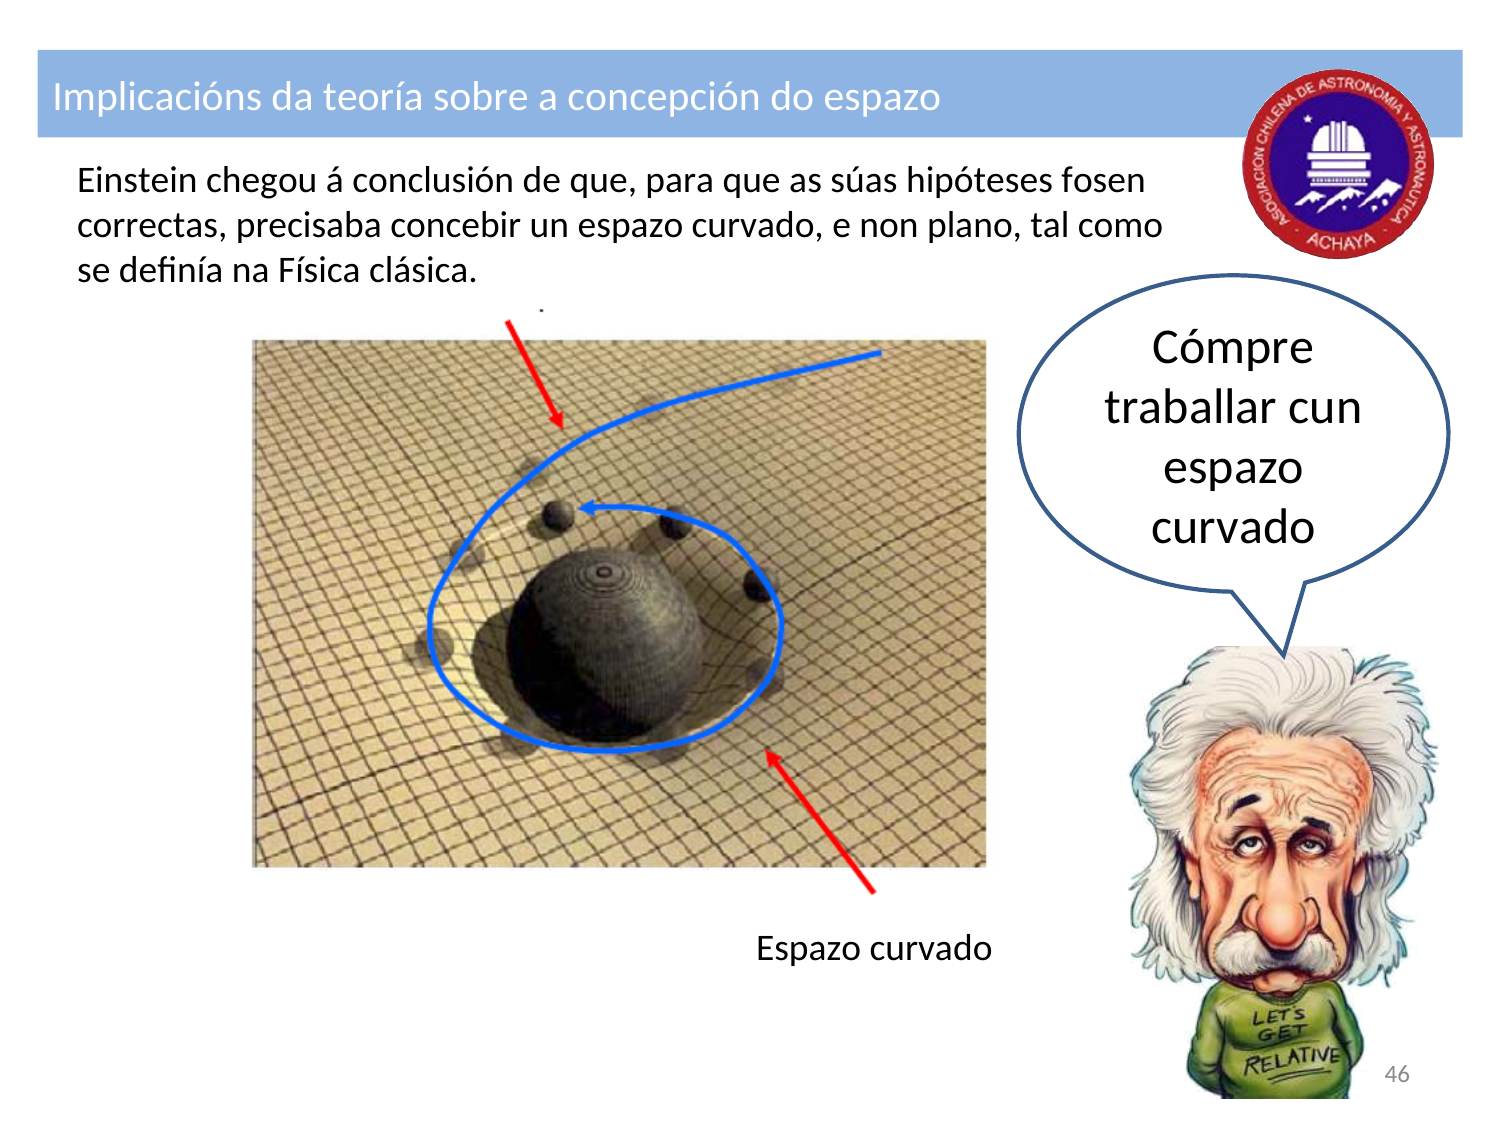

Implicacións da teoría sobre a concepción do espazo
Einstein chegou á conclusión de que, para que as súas hipóteses fosen
correctas, precisaba concebir un espazo curvado, e non plano, tal como
se definía na Física clásica.
Cómpre traballar cun espazo curvado
Espazo curvado